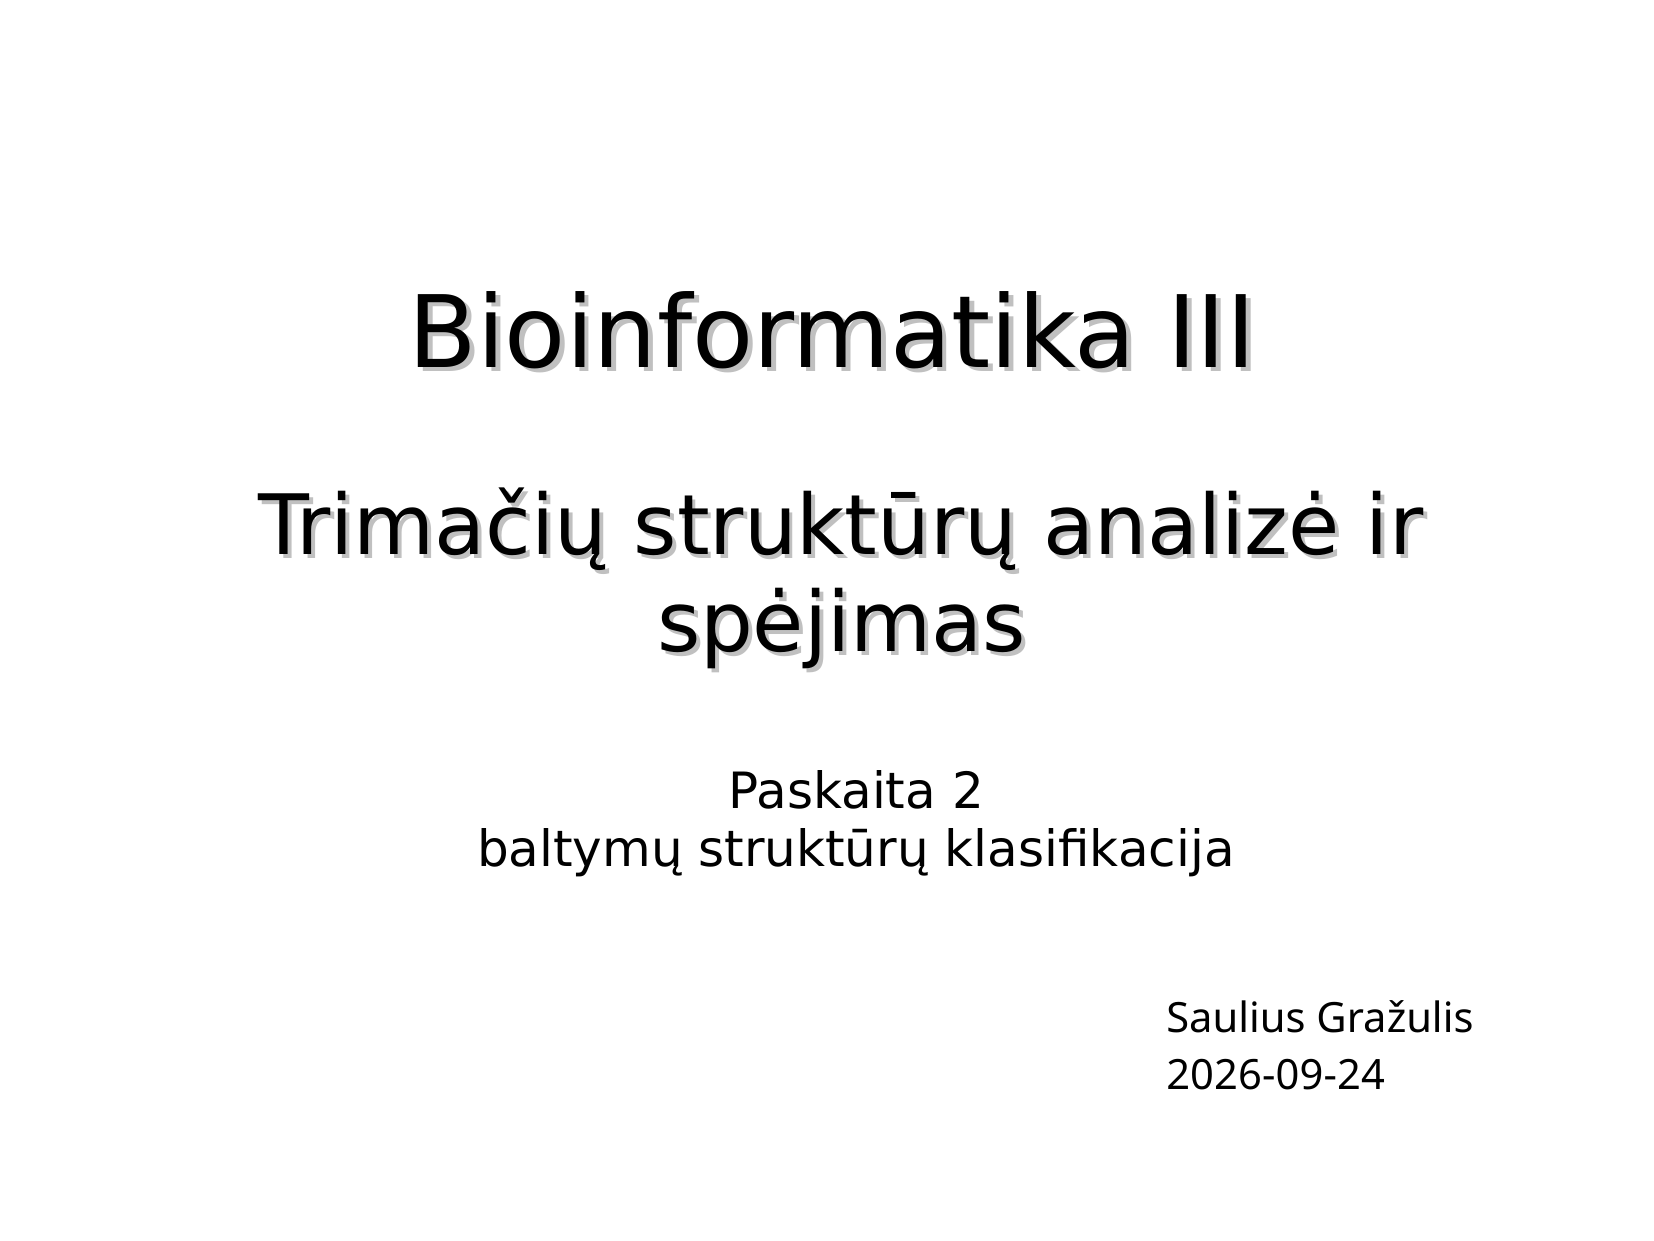

# Bioinformatika III
Trimačių struktūrų analizė ir spėjimas
Paskaita 2
baltymų struktūrų klasifikacija
Saulius Gražulis